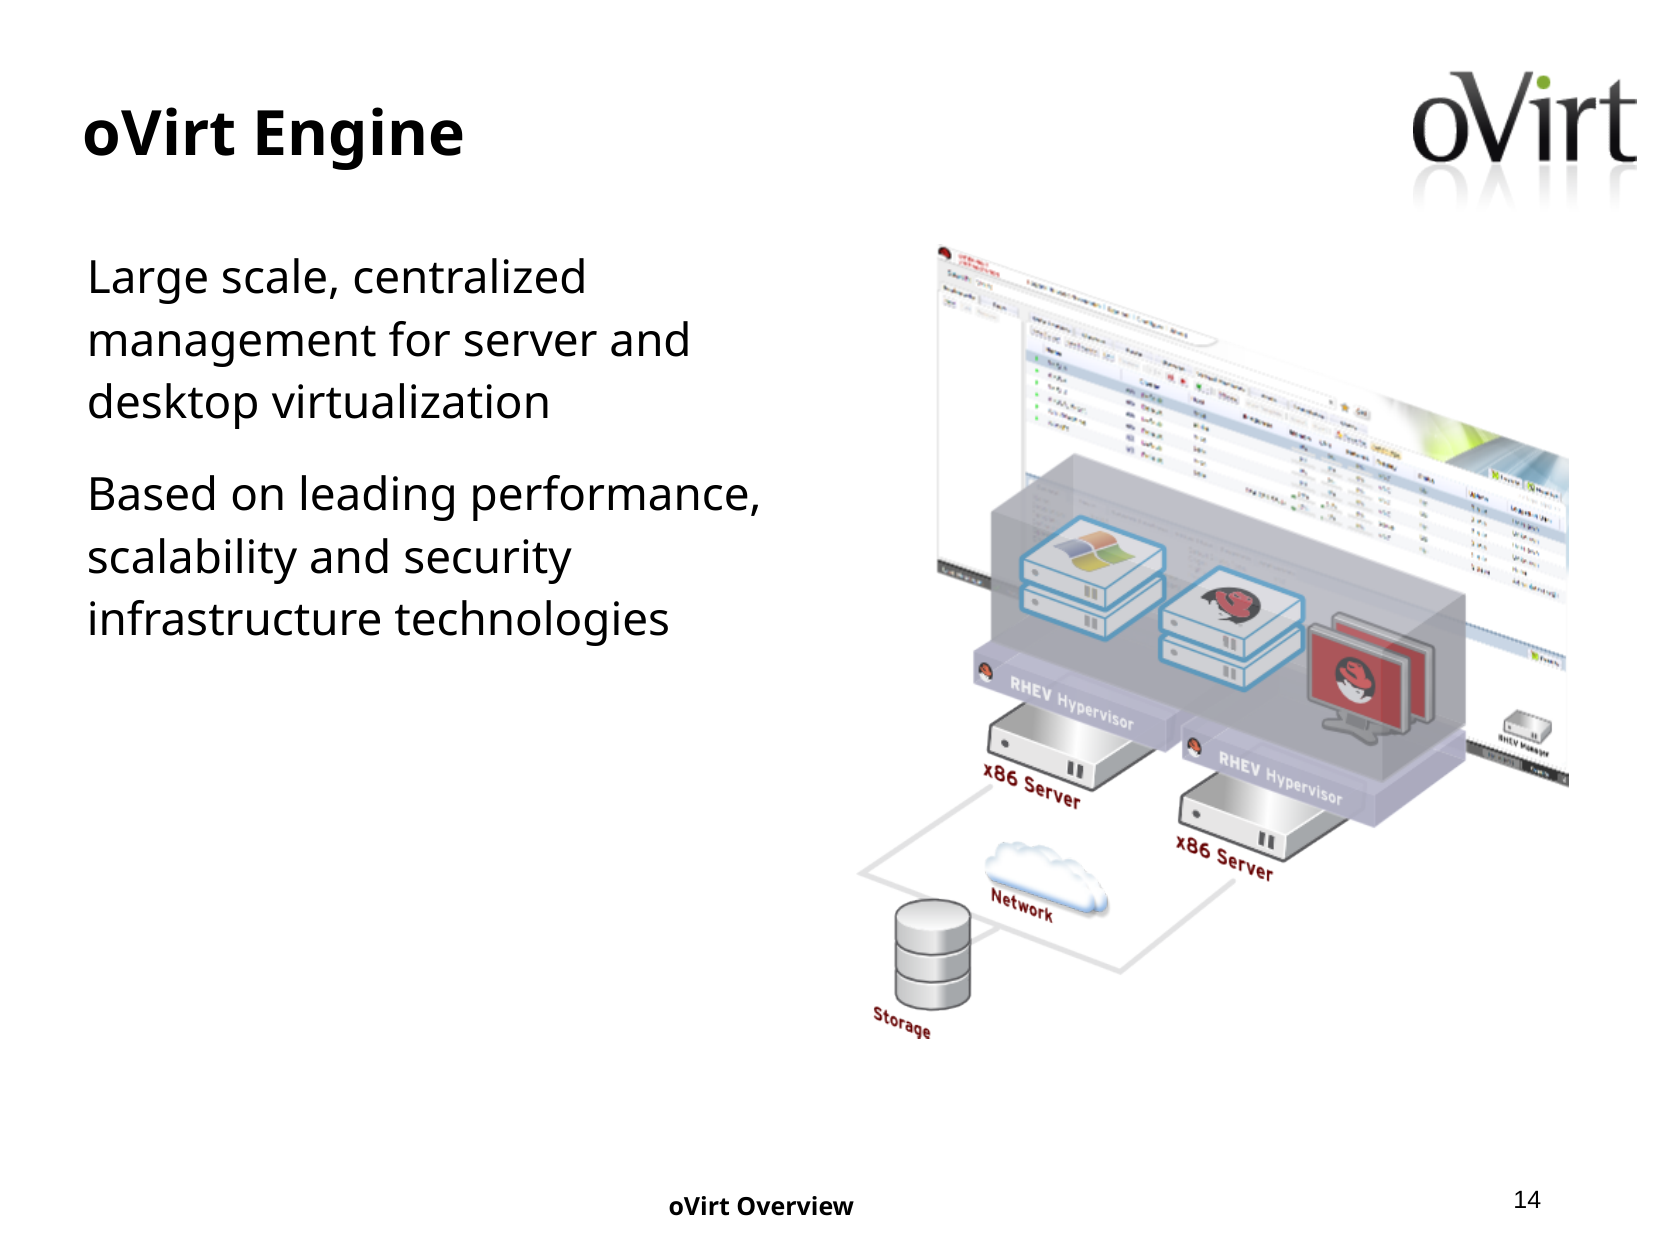

oVirt Engine
# Large scale, centralized management for server and desktop virtualization
Based on leading performance, scalability and security infrastructure technologies